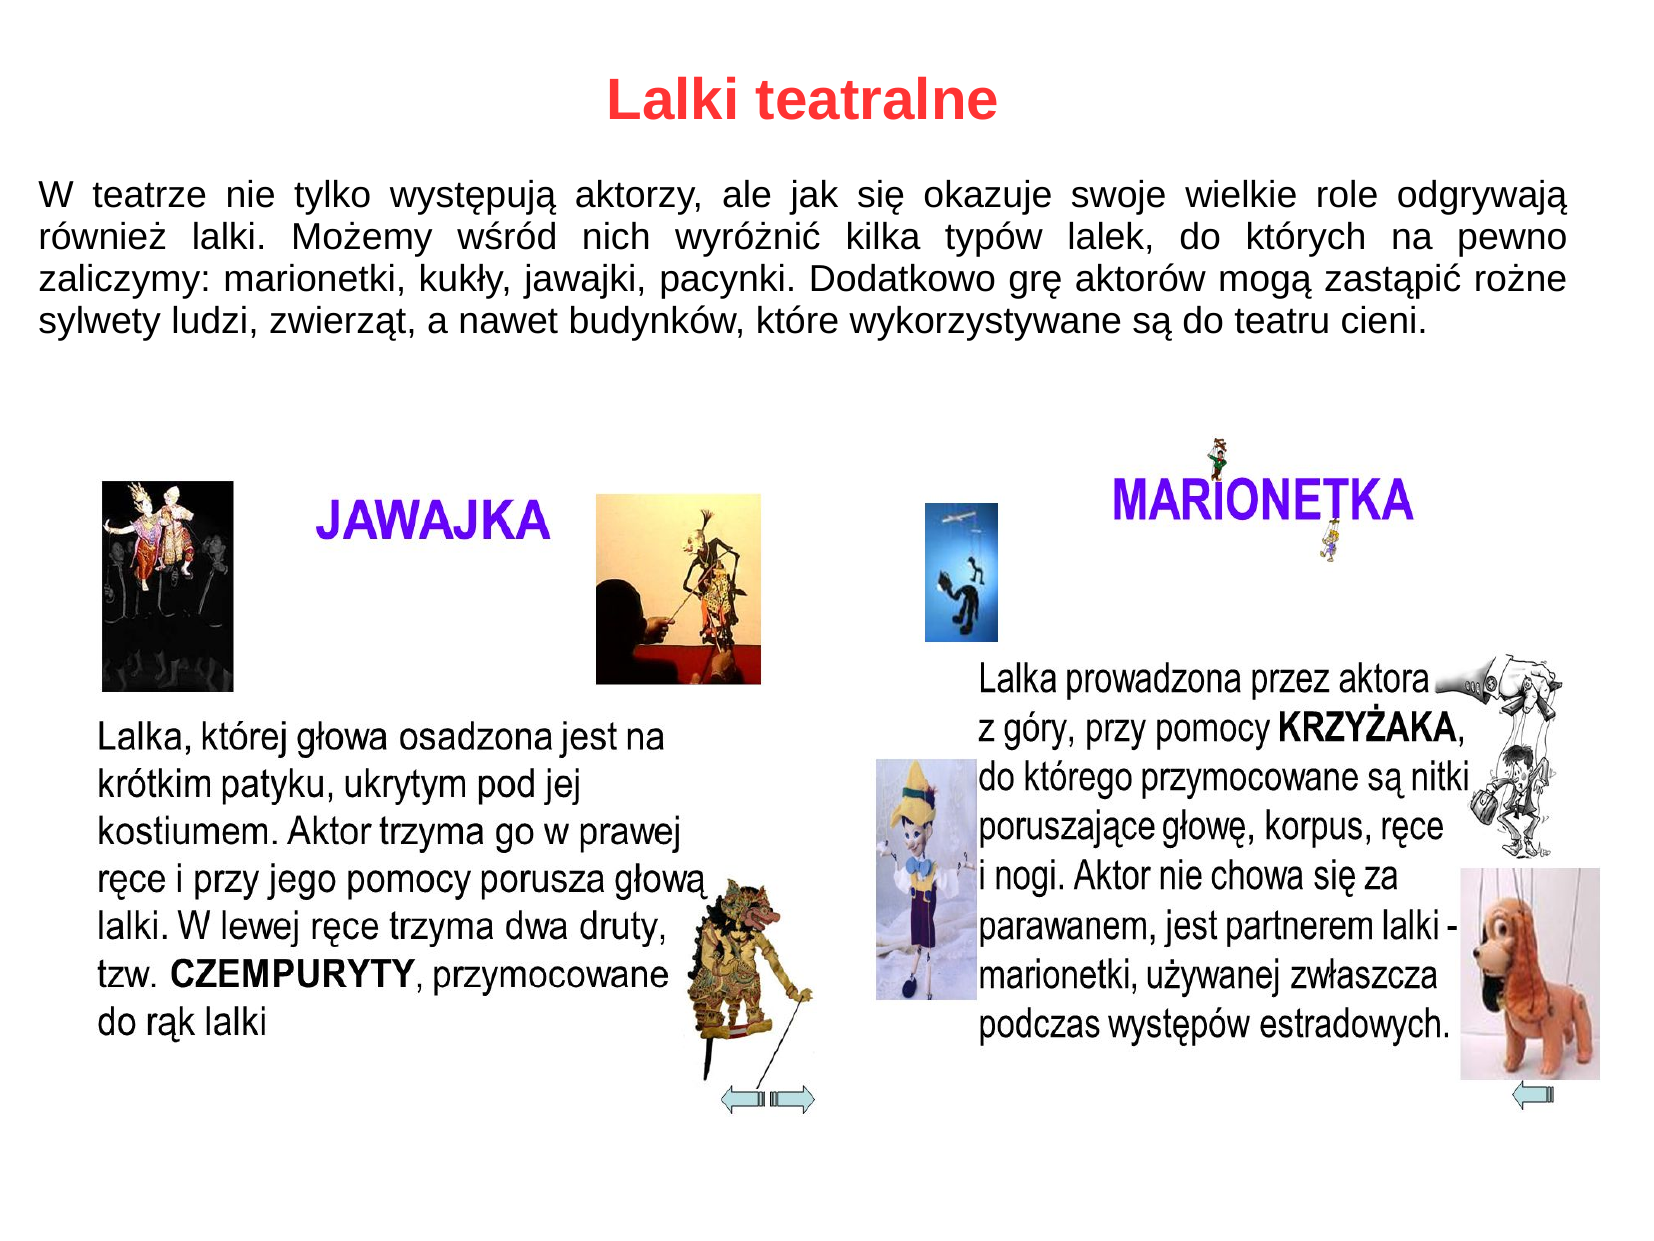

Lalki teatralne
W teatrze nie tylko występują aktorzy, ale jak się okazuje swoje wielkie role odgrywają również lalki. Możemy wśród nich wyróżnić kilka typów lalek, do których na pewno zaliczymy: marionetki, kukły, jawajki, pacynki. Dodatkowo grę aktorów mogą zastąpić rożne sylwety ludzi, zwierząt, a nawet budynków, które wykorzystywane są do teatru cieni.